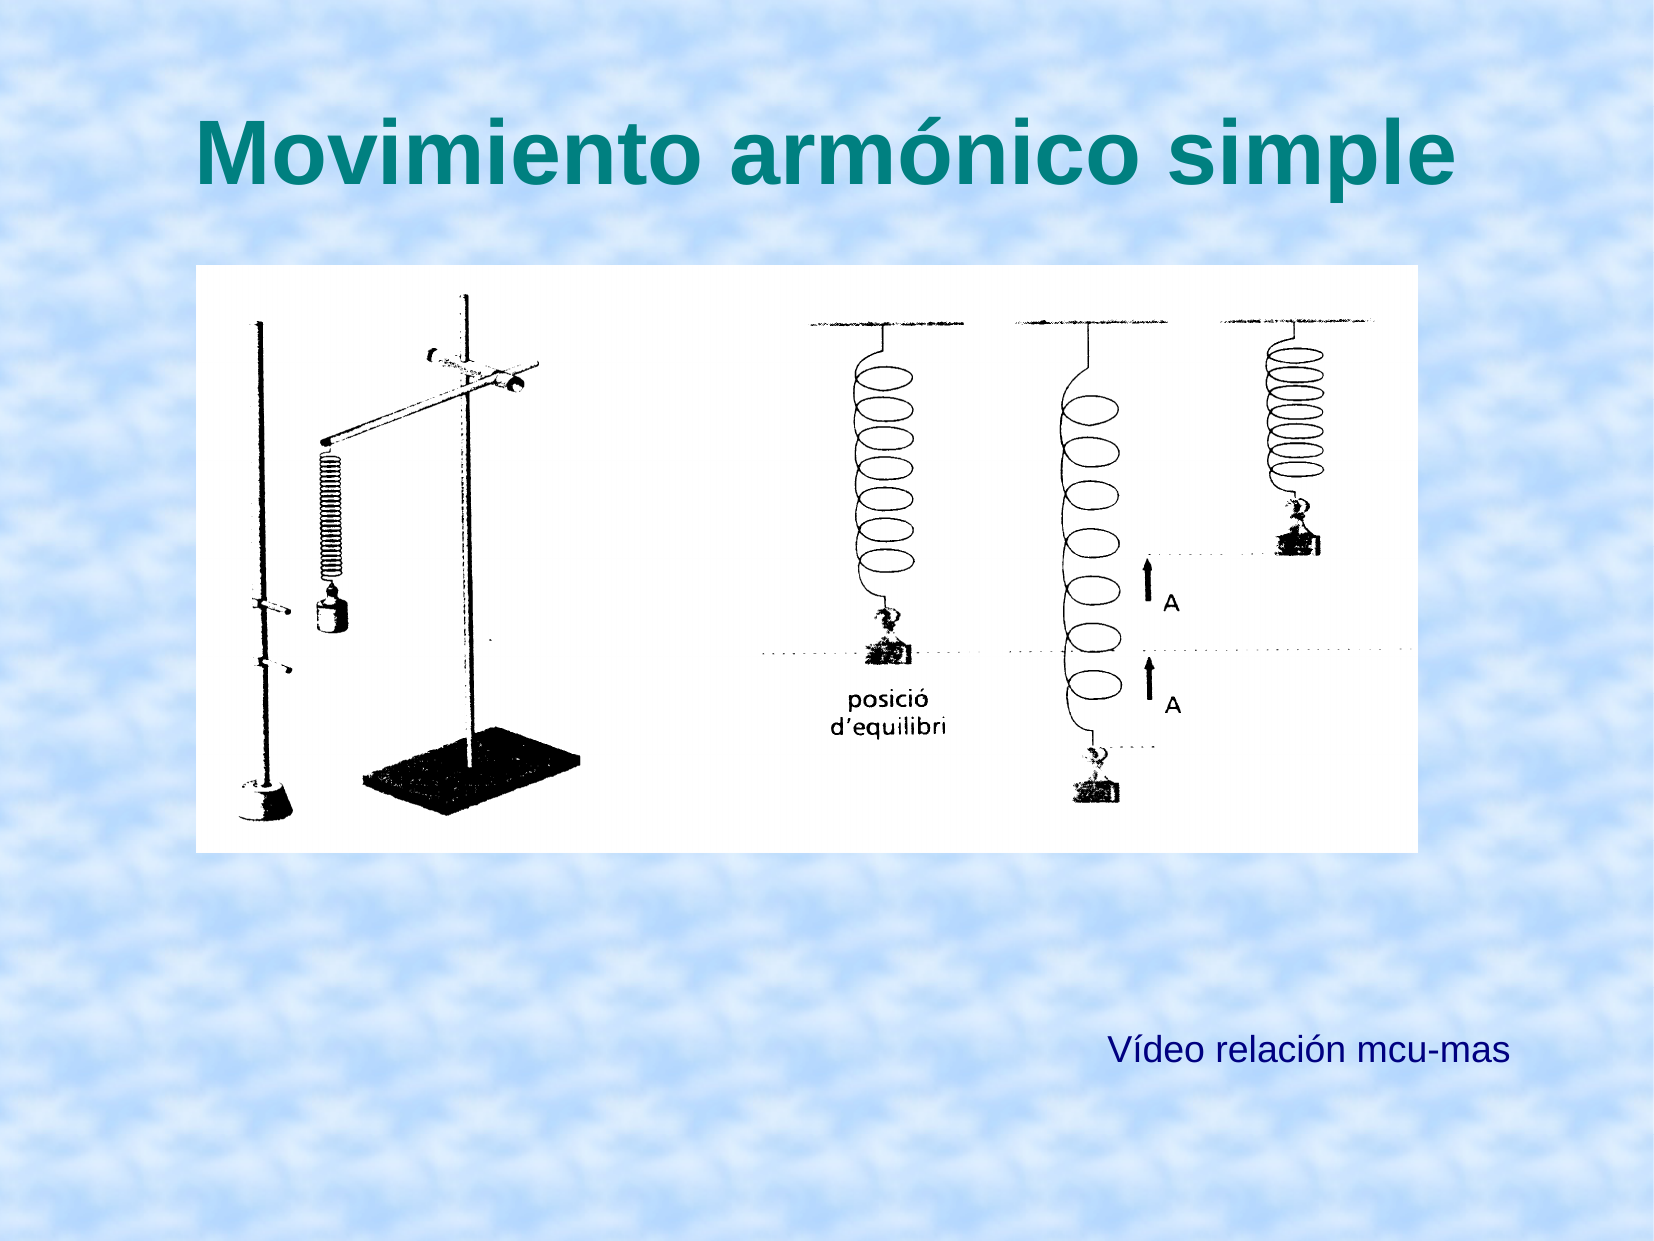

# Movimiento armónico simple
Vídeo relación mcu-mas